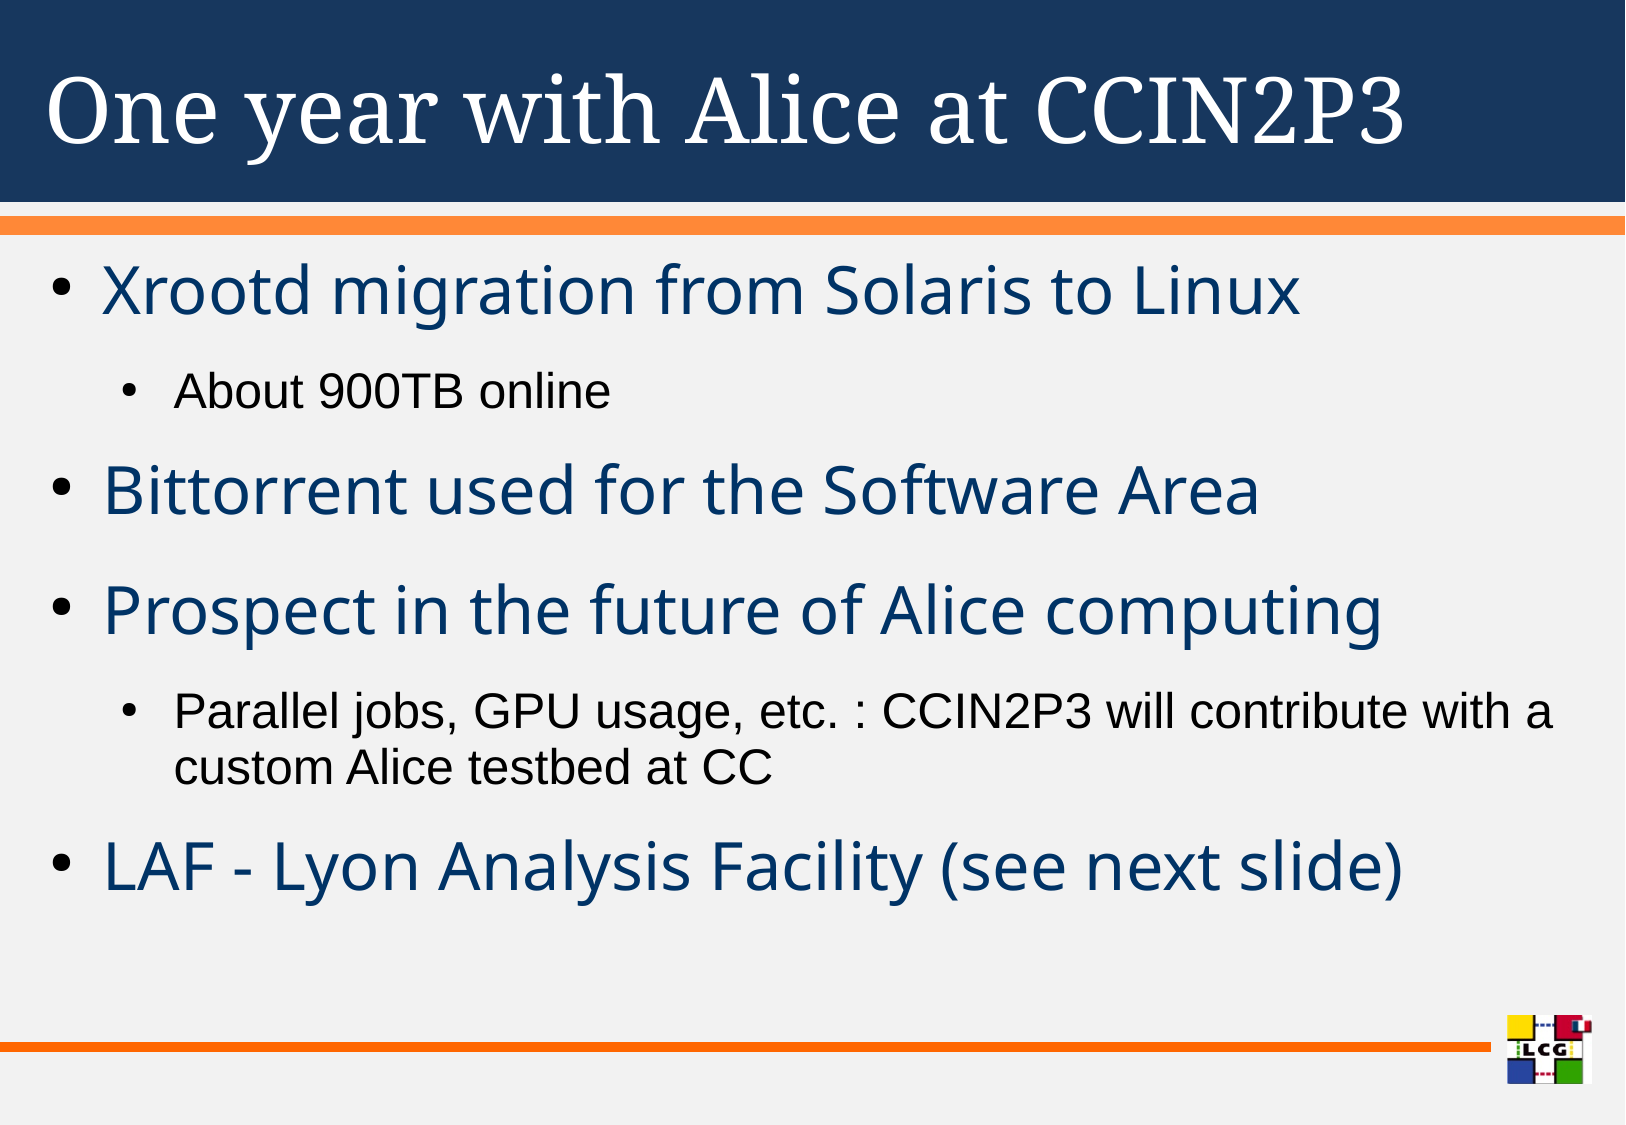

# One year with Alice at CCIN2P3
Xrootd migration from Solaris to Linux
About 900TB online
Bittorrent used for the Software Area
Prospect in the future of Alice computing
Parallel jobs, GPU usage, etc. : CCIN2P3 will contribute with a custom Alice testbed at CC
LAF - Lyon Analysis Facility (see next slide)